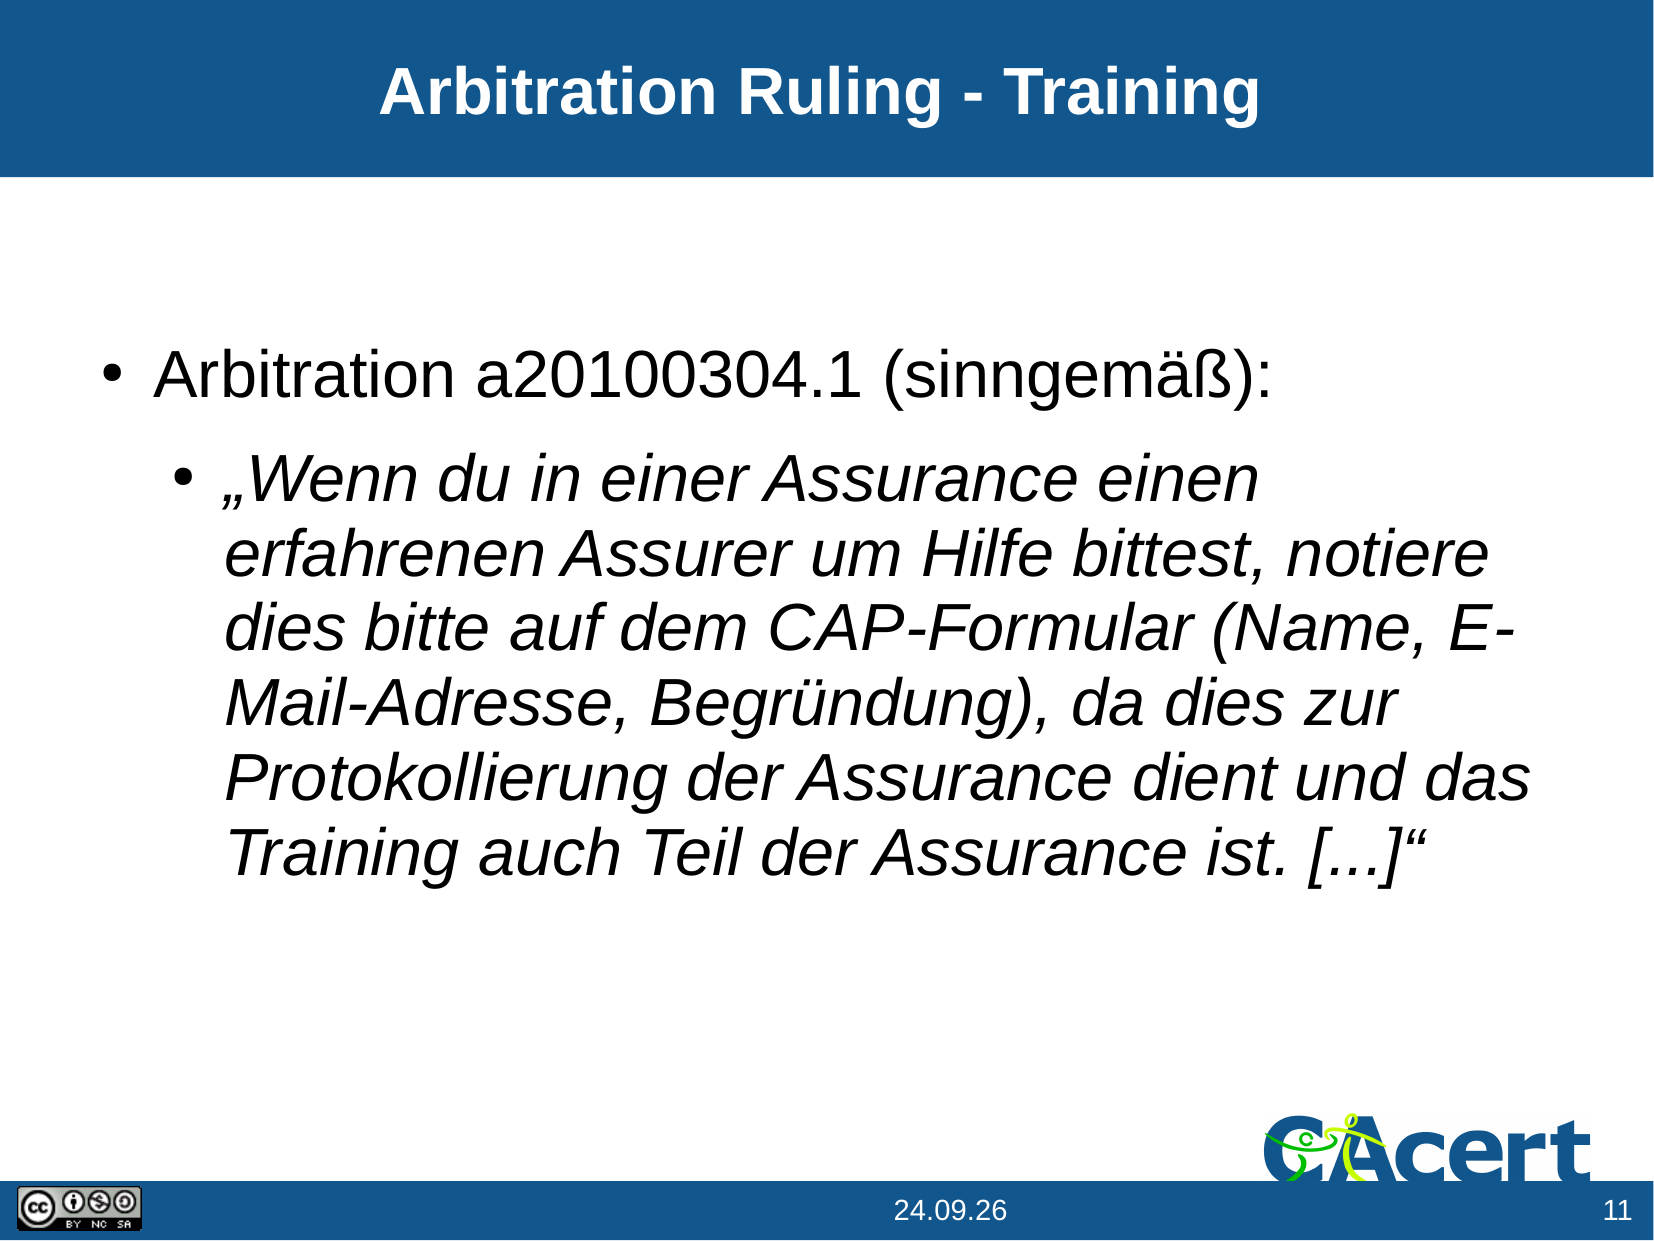

# Arbitration Ruling - Training
Arbitration a20100304.1 (sinngemäß):
„Wenn du in einer Assurance einen erfahrenen Assurer um Hilfe bittest, notiere dies bitte auf dem CAP-Formular (Name, E-Mail-Adresse, Begründung), da dies zur Protokollierung der Assurance dient und das Training auch Teil der Assurance ist. [...]“